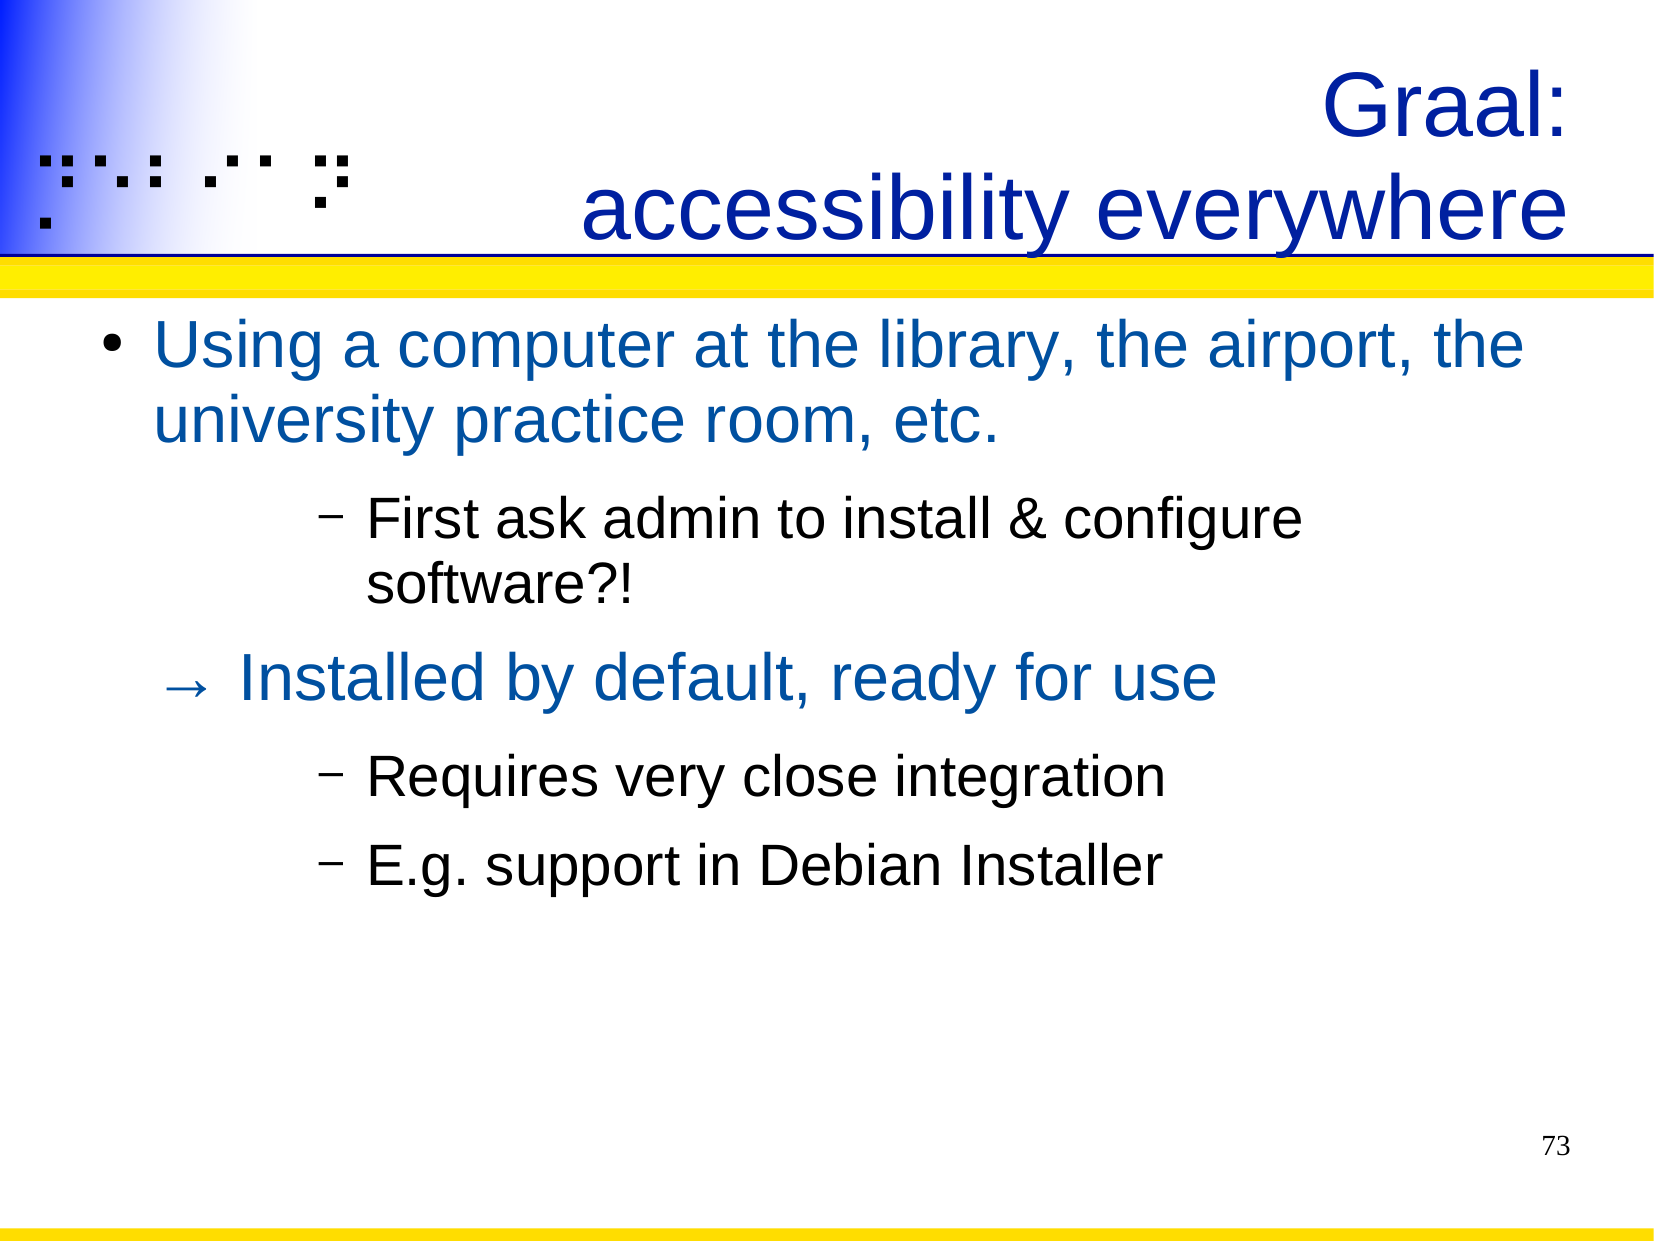

# Graal: accessibility everywhere
Using a computer at the library, the airport, the university practice room, etc.
First ask admin to install & configure software?!
→ Installed by default, ready for use
Requires very close integration
E.g. support in Debian Installer
73